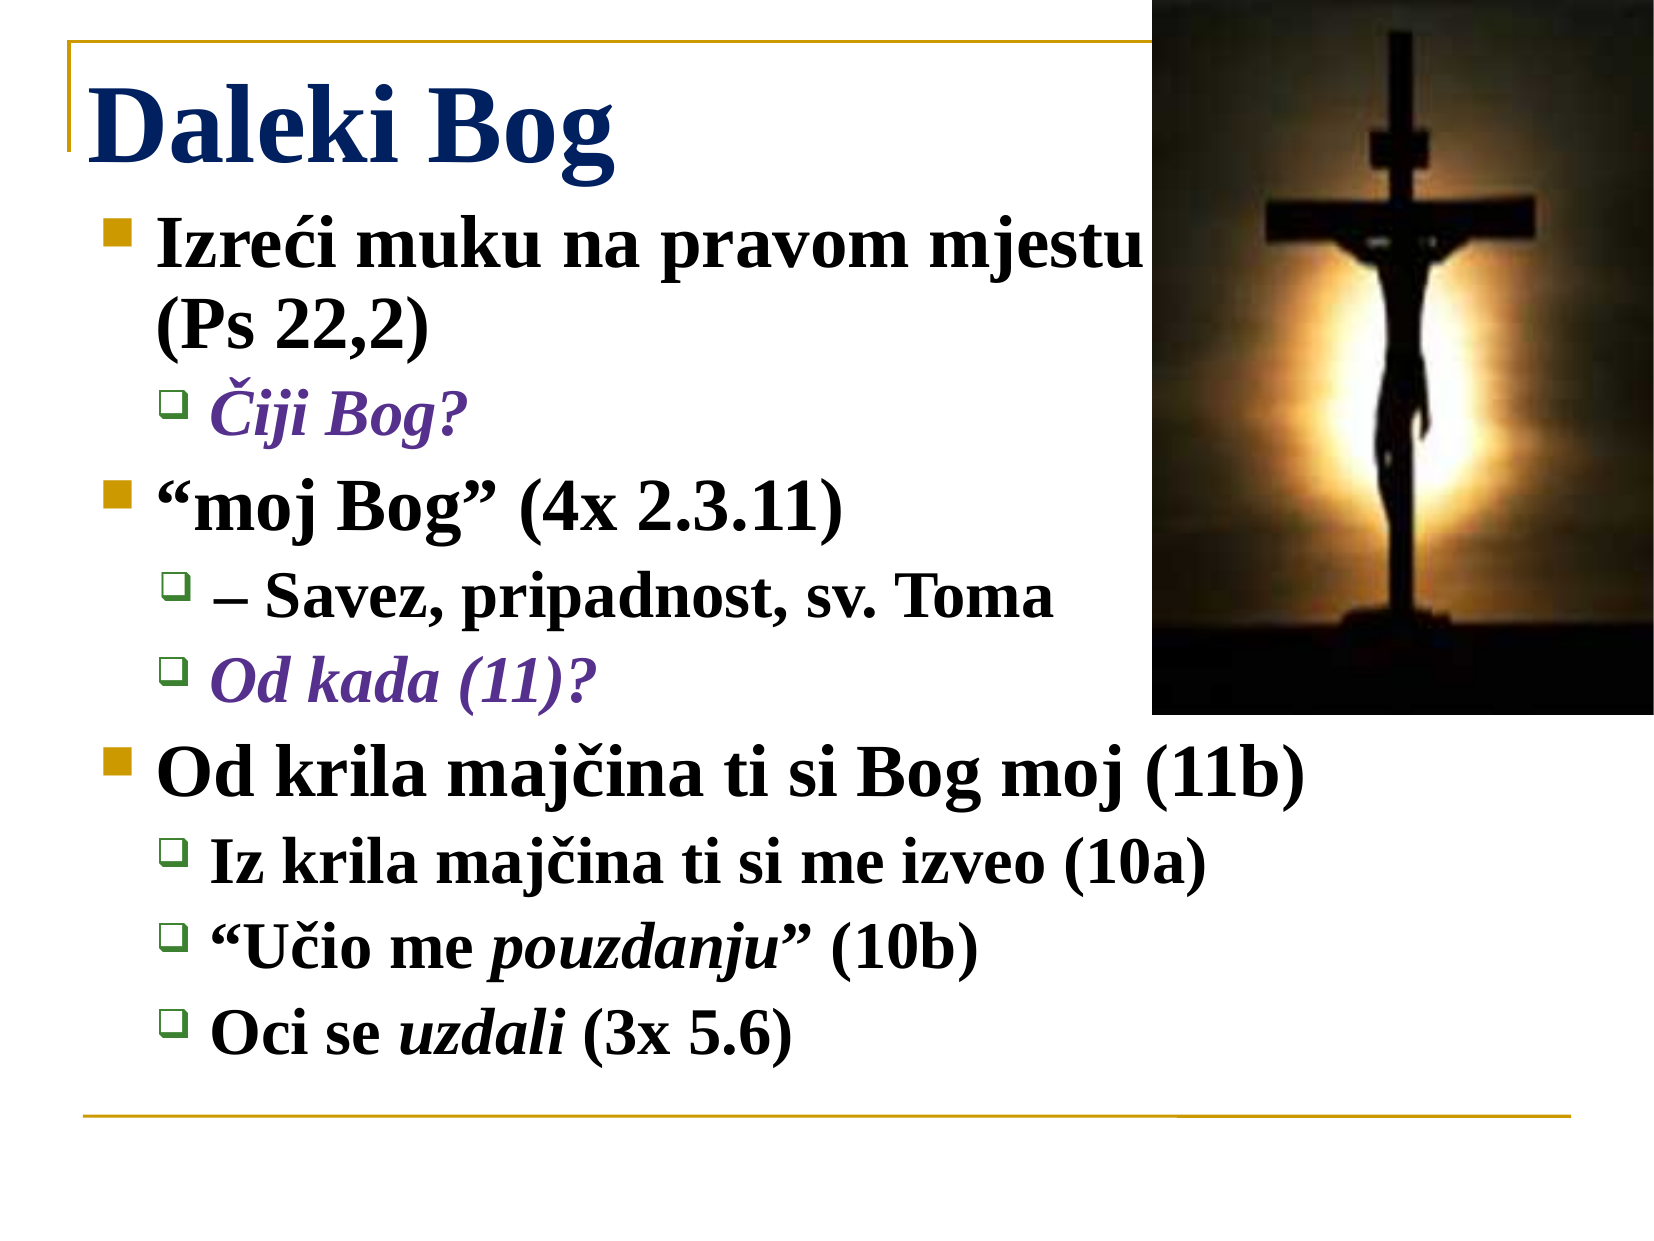

# Daleki Bog
Izreći muku na pravom mjestu
(Ps 22,2)
Čiji Bog?
“moj Bog” (4x 2.3.11)
– Savez, pripadnost, sv. Toma
Od kada (11)?
Od krila majčina ti si Bog moj (11b)
Iz krila majčina ti si me izveo (10a)
“Učio me pouzdanju” (10b)
Oci se uzdali (3x 5.6)